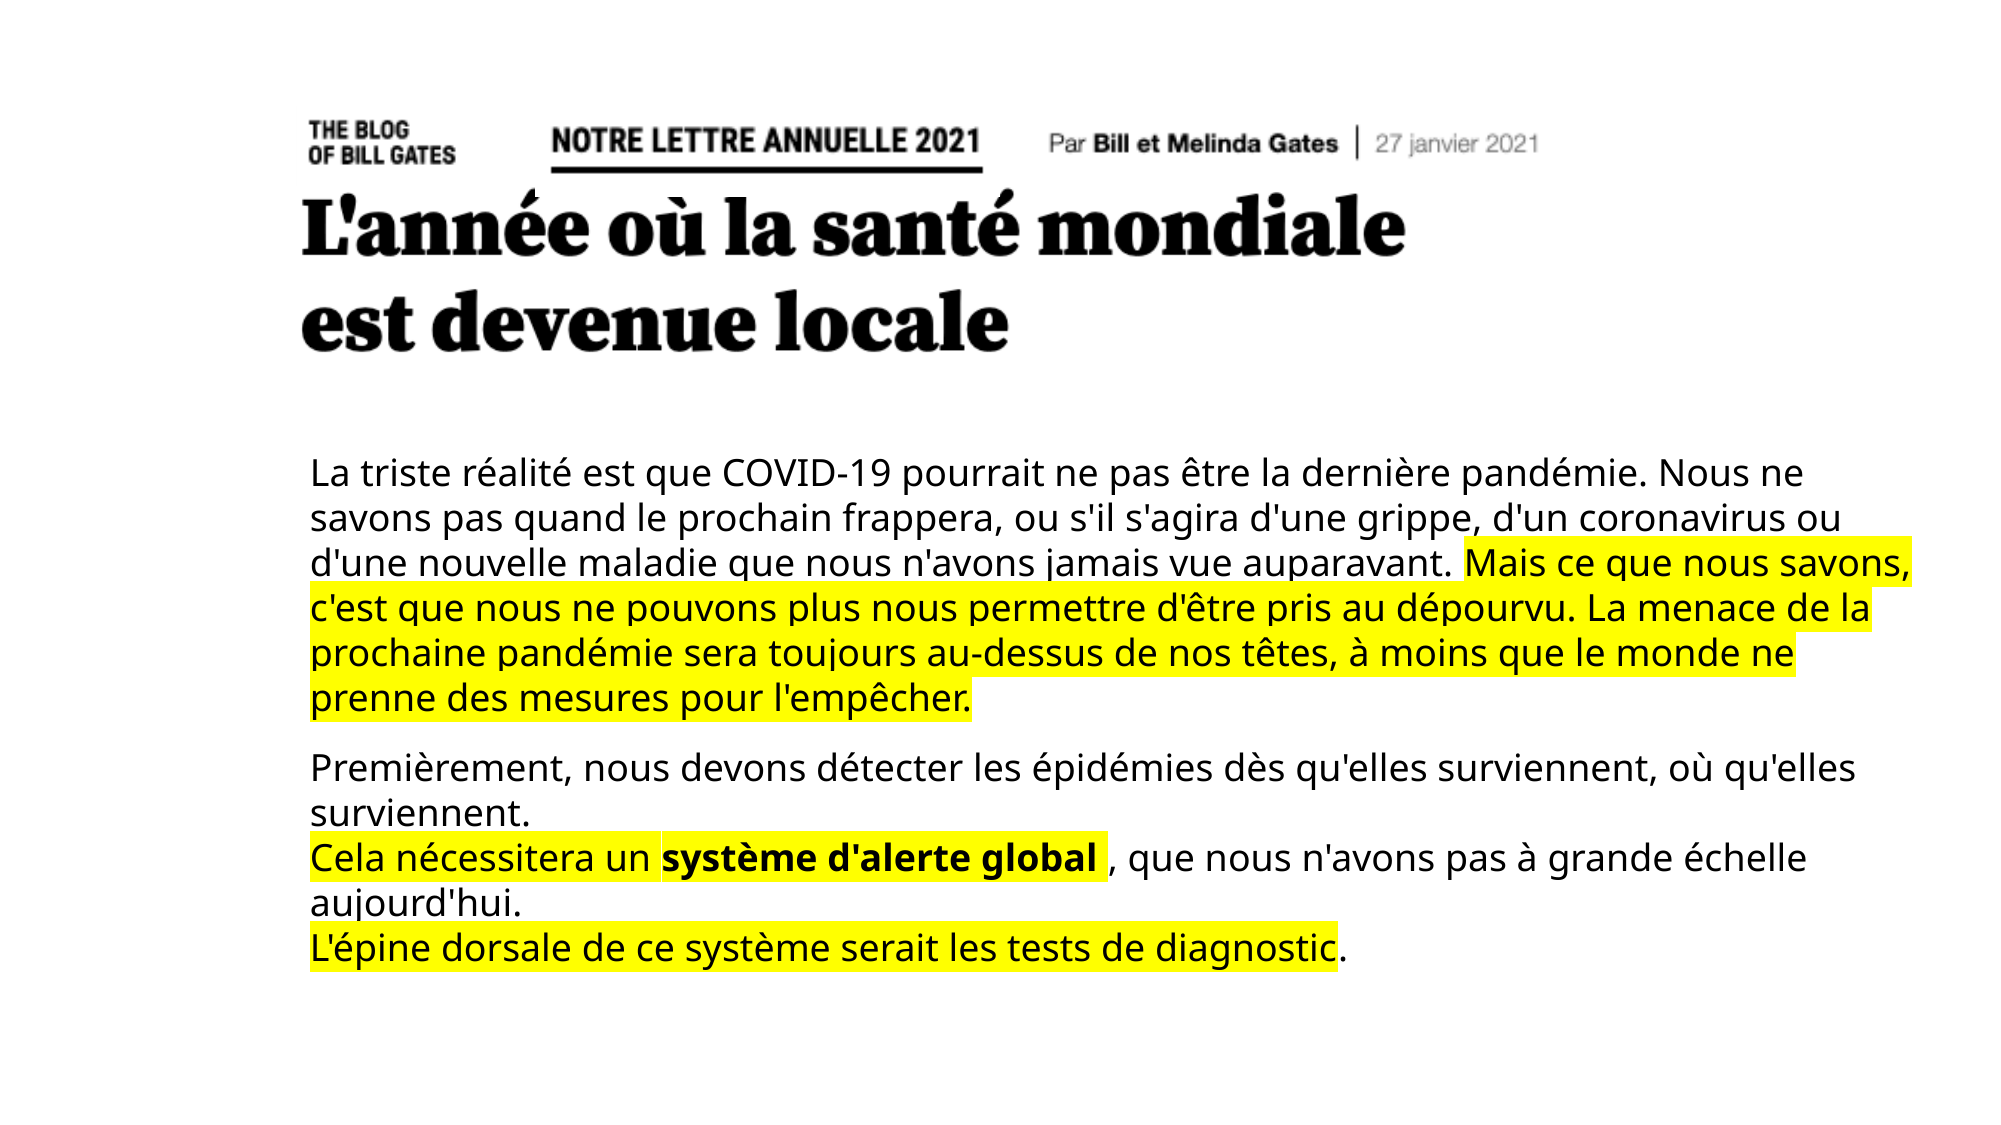

La triste réalité est que COVID-19 pourrait ne pas être la dernière pandémie. Nous ne savons pas quand le prochain frappera, ou s'il s'agira d'une grippe, d'un coronavirus ou d'une nouvelle maladie que nous n'avons jamais vue auparavant. Mais ce que nous savons, c'est que nous ne pouvons plus nous permettre d'être pris au dépourvu. La menace de la prochaine pandémie sera toujours au-dessus de nos têtes, à moins que le monde ne prenne des mesures pour l'empêcher.
Premièrement, nous devons détecter les épidémies dès qu'elles surviennent, où qu'elles surviennent.
Cela nécessitera un système d'alerte global , que nous n'avons pas à grande échelle aujourd'hui.
L'épine dorsale de ce système serait les tests de diagnostic.